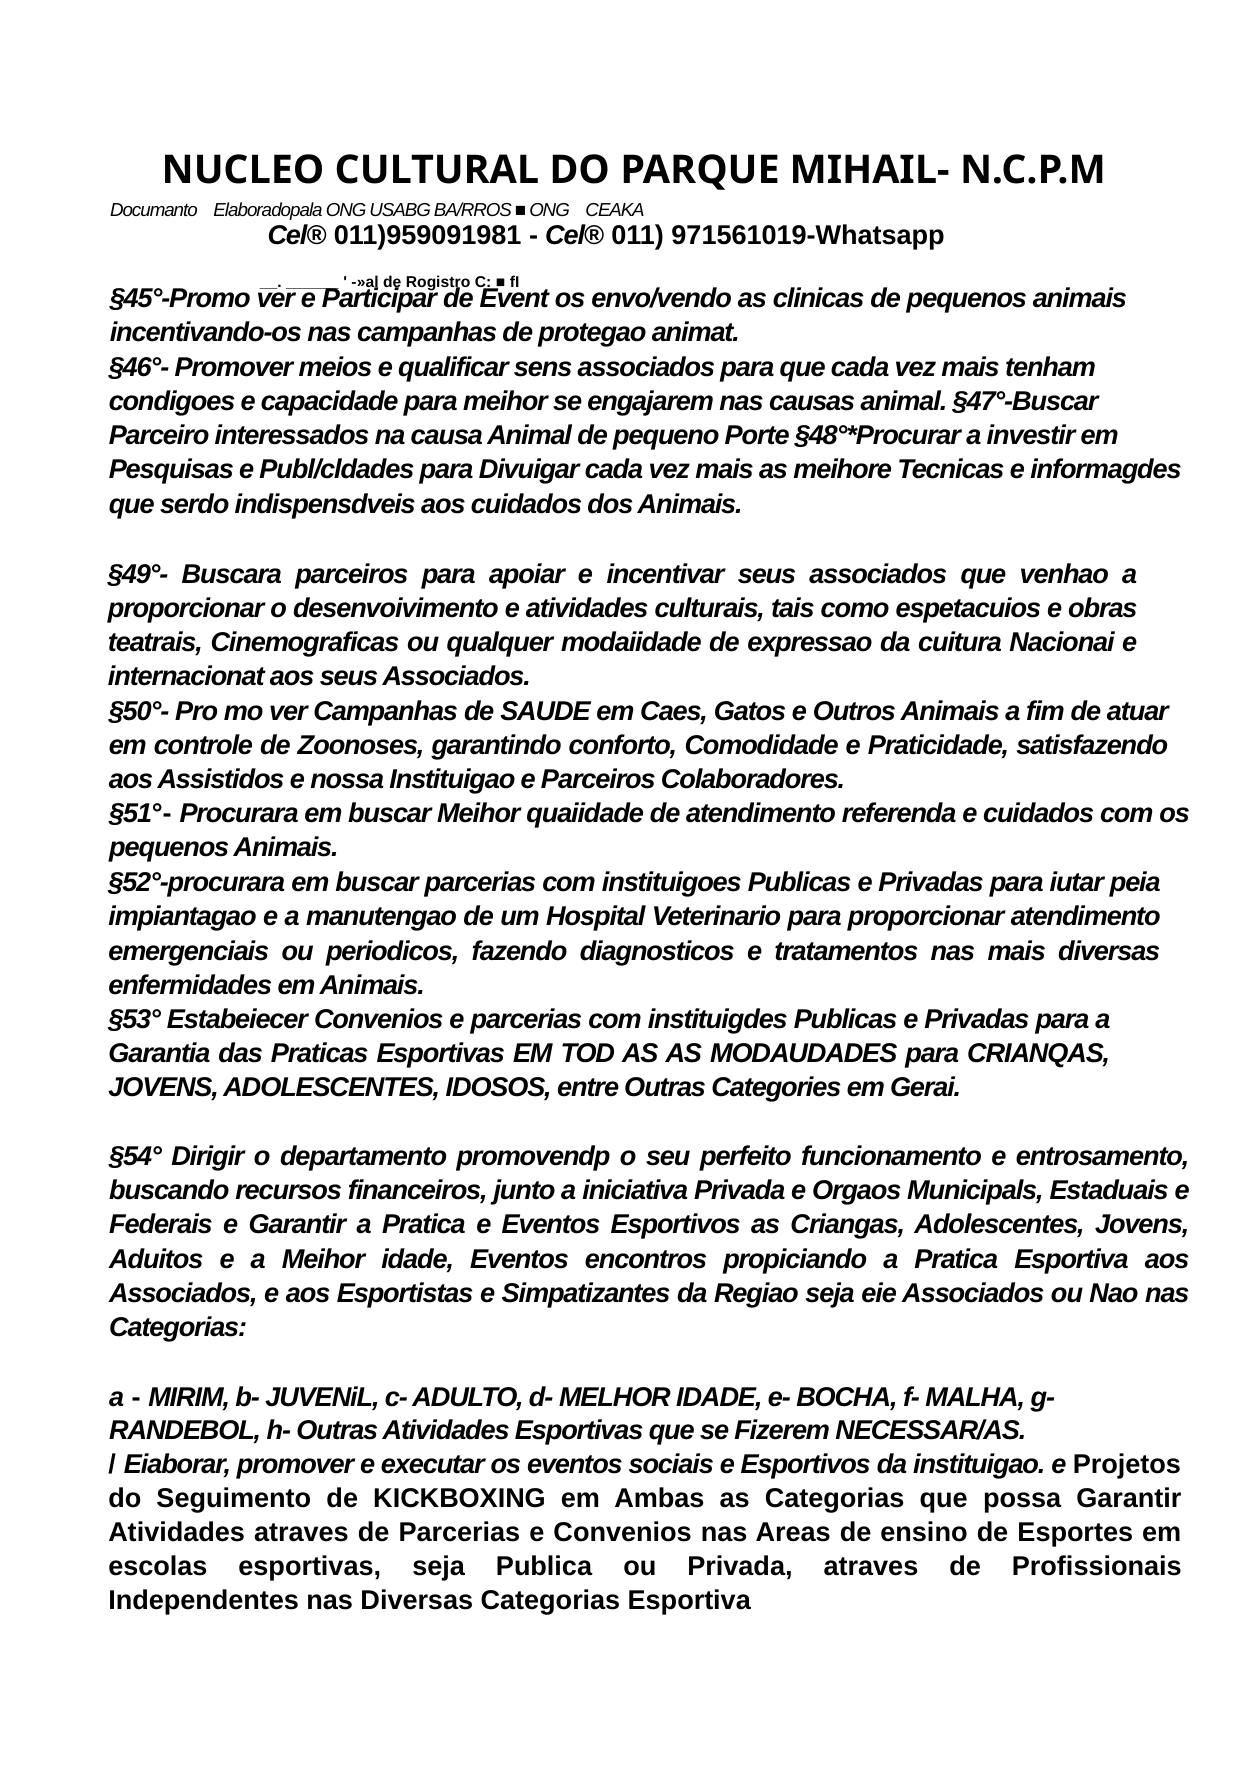

NUCLEO CULTURAL DO PARQUE MIHAIL- N.C.P.M
Documanto Elaboradopala ONG USABG BA/RROS ■ ONG CEAKA
Cel® 011)959091981 - Cel® 011) 971561019-Whatsapp
__. ______ ' -»al de Rogistro C: ■ fI
§45°-Promo ver e Participar de Event os envo/vendo as clinicas de pequenos animais incentivando-os nas campanhas de protegao animat.
§46°- Promover meios e qualificar sens associados para que cada vez mais tenham condigoes e capacidade para meihor se engajarem nas causas animal. §47°-Buscar Parceiro interessados na causa Animal de pequeno Porte §48°*Procurar a investir em Pesquisas e Publ/cldades para Divuigar cada vez mais as meihore Tecnicas e informagdes que serdo indispensdveis aos cuidados dos Animais.
§49°- Buscara parceiros para apoiar e incentivar seus associados que venhao a proporcionar o desenvoivimento e atividades culturais, tais como espetacuios e obras teatrais, Cinemograficas ou qualquer modaiidade de expressao da cuitura Nacionai e internacionat aos seus Associados.
§50°- Pro mo ver Campanhas de SAUDE em Caes, Gatos e Outros Animais a fim de atuar em controle de Zoonoses, garantindo conforto, Comodidade e Praticidade, satisfazendo aos Assistidos e nossa Instituigao e Parceiros Colaboradores.
§51°- Procurara em buscar Meihor quaiidade de atendimento referenda e cuidados com os pequenos Animais.
§52°-procurara em buscar parcerias com instituigoes Publicas e Privadas para iutar peia impiantagao e a manutengao de um Hospital Veterinario para proporcionar atendimento emergenciais ou periodicos, fazendo diagnosticos e tratamentos nas mais diversas enfermidades em Animais.
§53° Estabeiecer Convenios e parcerias com instituigdes Publicas e Privadas para a Garantia das Praticas Esportivas EM TOD AS AS MODAUDADES para CRIANQAS, JOVENS, ADOLESCENTES, IDOSOS, entre Outras Categories em Gerai.
§54° Dirigir o departamento promovendp o seu perfeito funcionamento e entrosamento, buscando recursos financeiros, junto a iniciativa Privada e Orgaos Municipals, Estaduais e Federais e Garantir a Pratica e Eventos Esportivos as Criangas, Adolescentes, Jovens, Aduitos e a Meihor idade, Eventos encontros propiciando a Pratica Esportiva aos Associados, e aos Esportistas e Simpatizantes da Regiao seja eie Associados ou Nao nas Categorias:
a - MIRIM, b- JUVENiL, c- ADULTO, d- MELHOR IDADE, e- BOCHA, f- MALHA, g-RANDEBOL, h- Outras Atividades Esportivas que se Fizerem NECESSAR/AS.
/ Eiaborar, promover e executar os eventos sociais e Esportivos da instituigao. e Projetos do Seguimento de KICKBOXING em Ambas as Categorias que possa Garantir Atividades atraves de Parcerias e Convenios nas Areas de ensino de Esportes em escolas esportivas, seja Publica ou Privada, atraves de Profissionais Independentes nas Diversas Categorias Esportiva